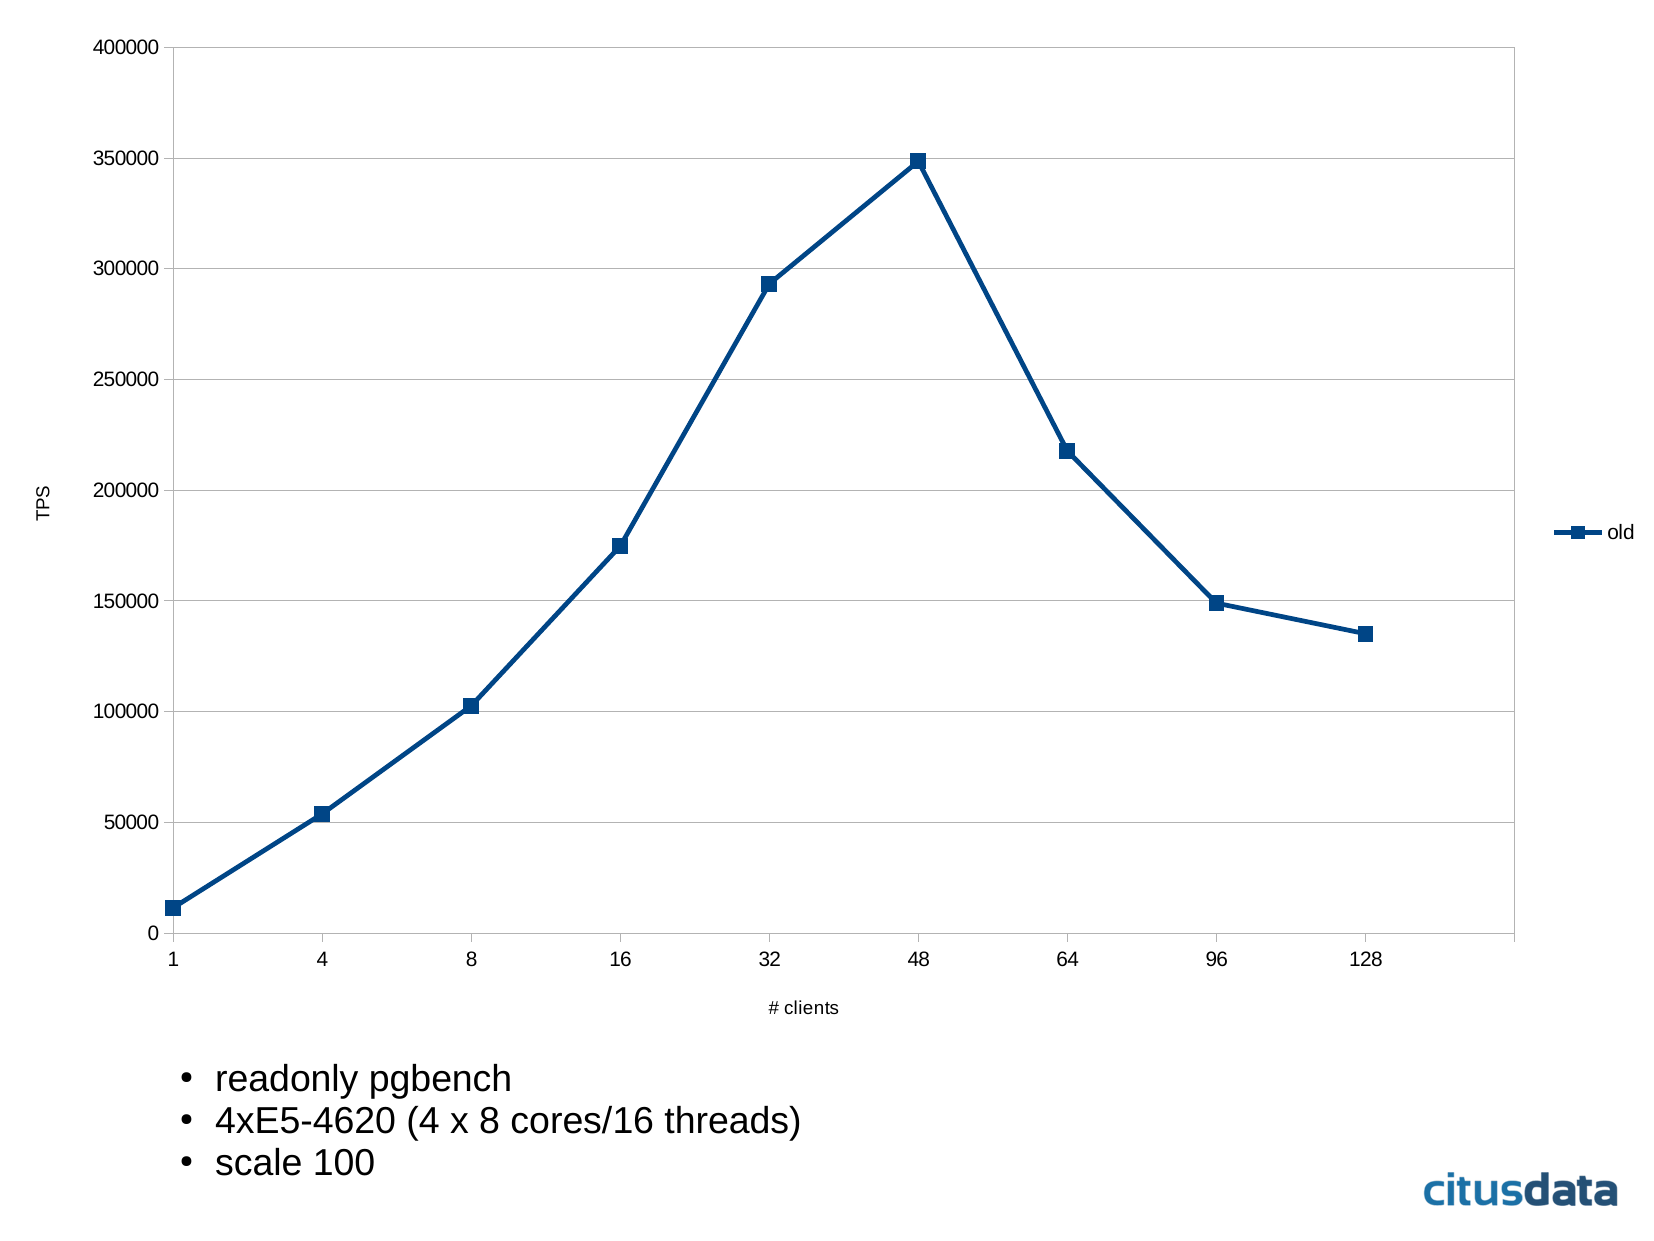

### Chart
| Category | old |
|---|---|
| 1 | 11466.0 |
| 4 | 53846.0 |
| 8 | 102673.0 |
| 16 | 174818.0 |
| 32 | 293249.0 |
| 48 | 348542.0 |
| 64 | 217754.0 |
| 96 | 149011.0 |
| 128 | 135191.0 |
| None | None |readonly pgbench
4xE5-4620 (4 x 8 cores/16 threads)
scale 100